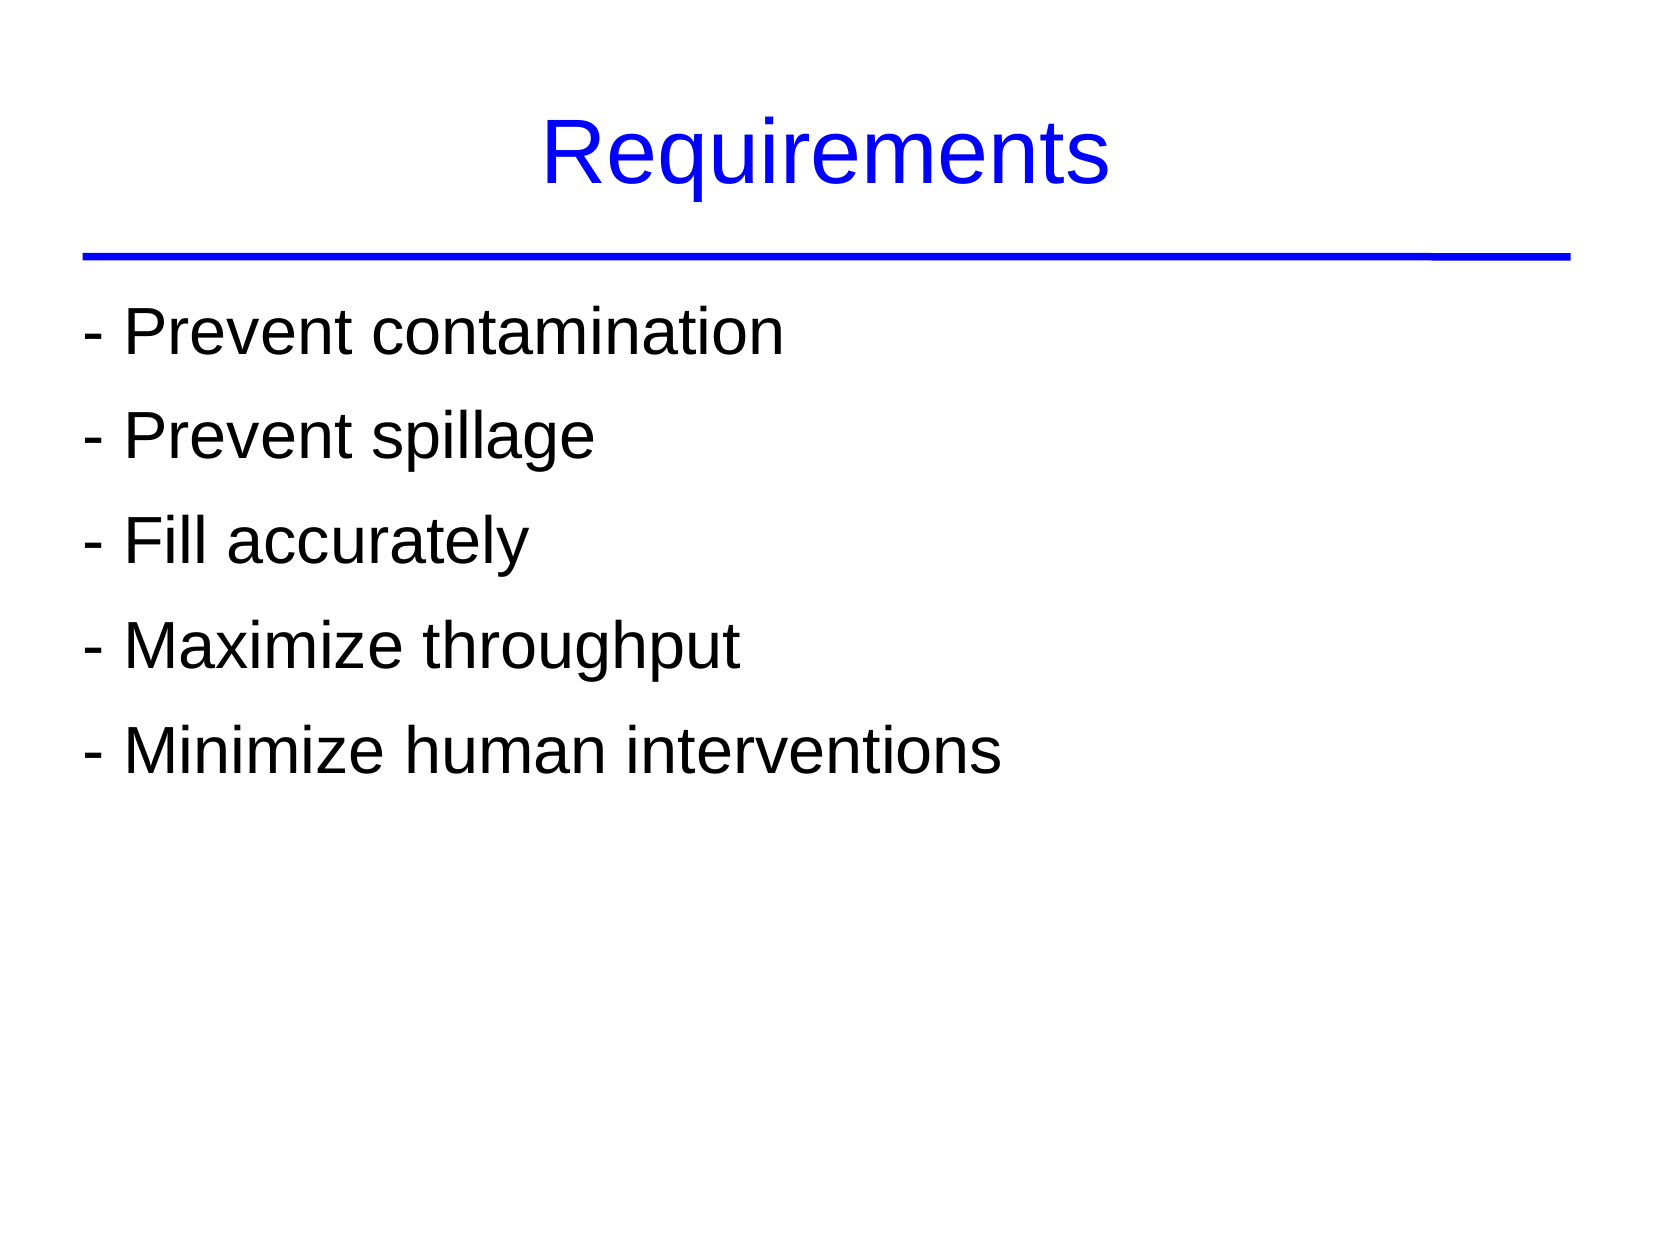

# Requirements
- Prevent contamination
- Prevent spillage
- Fill accurately
- Maximize throughput
- Minimize human interventions